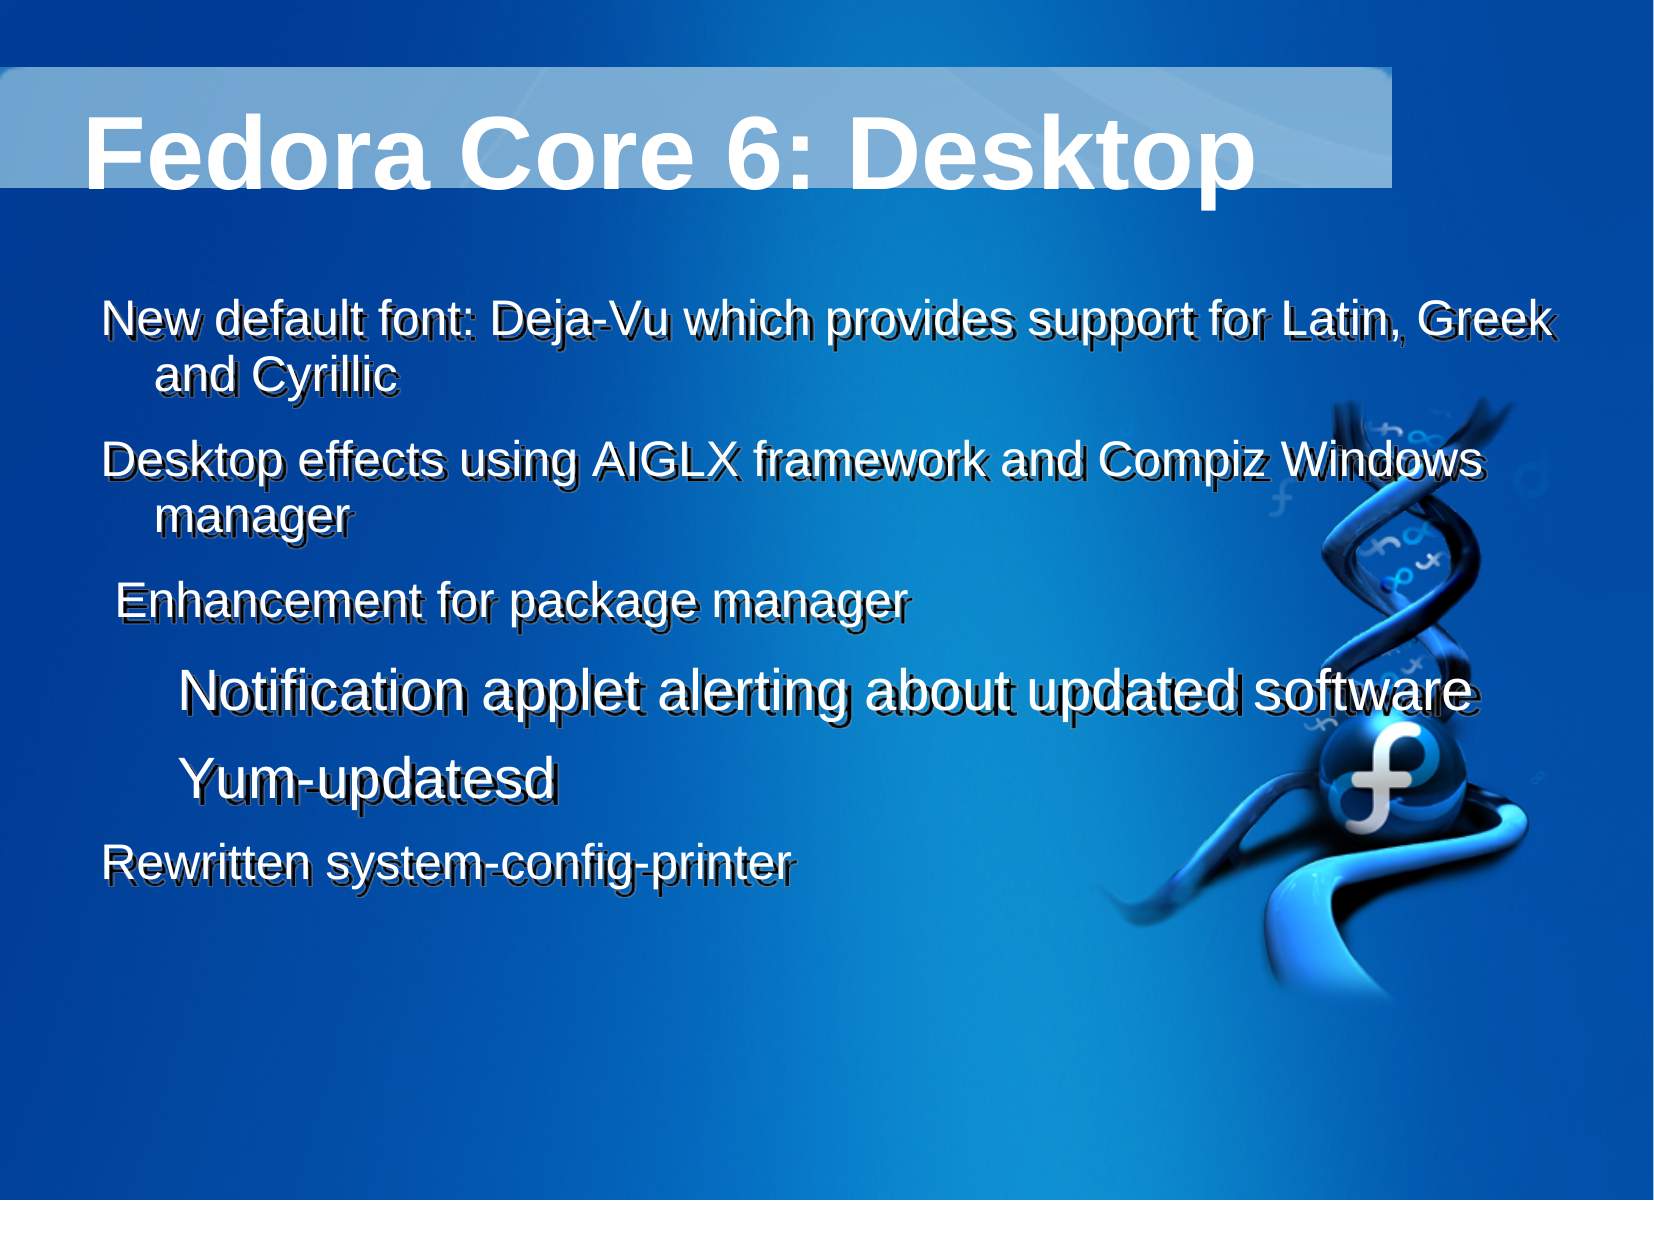

# Fedora Core 6: Desktop
New default font: Deja-Vu which provides support for Latin, Greek and Cyrillic
Desktop effects using AIGLX framework and Compiz Windows manager
 Enhancement for package manager
Notification applet alerting about updated software
Yum-updatesd
Rewritten system-config-printer